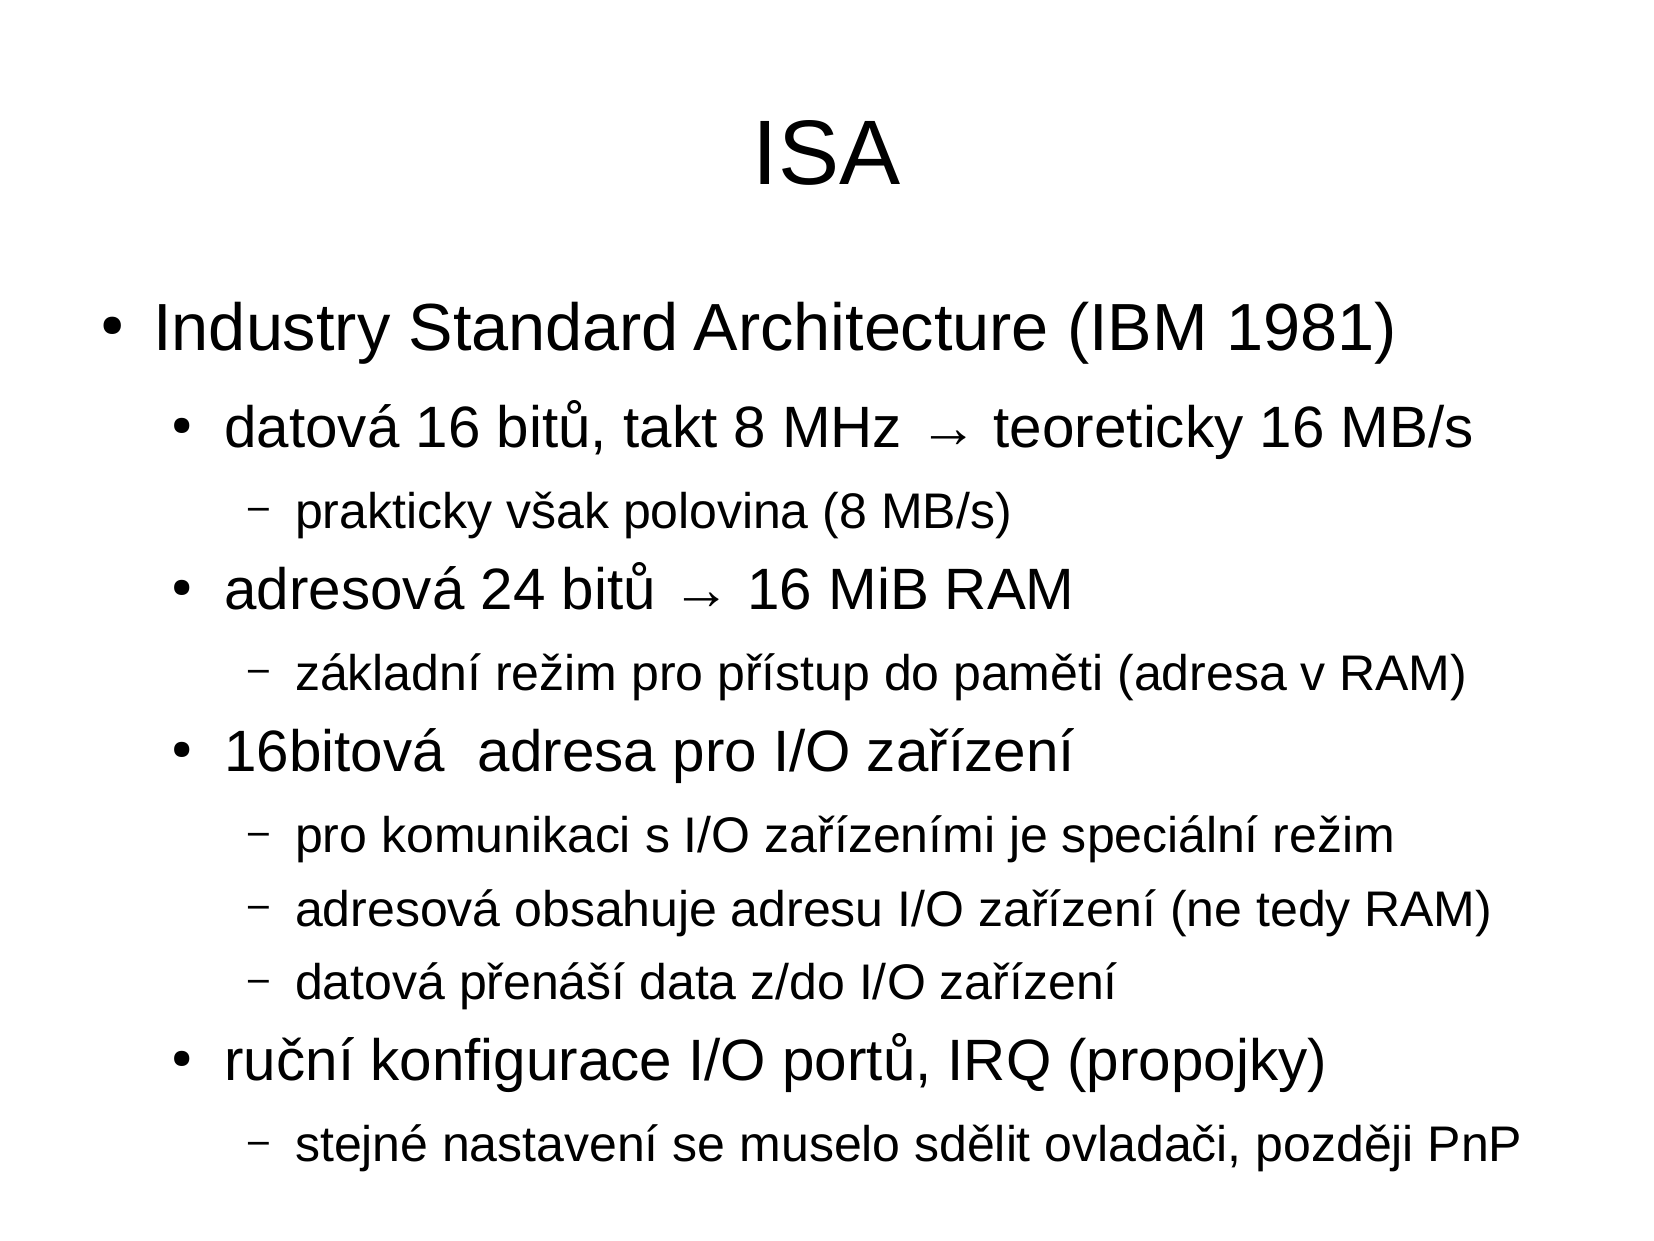

# ISA
Industry Standard Architecture (IBM 1981)
datová 16 bitů, takt 8 MHz → teoreticky 16 MB/s
prakticky však polovina (8 MB/s)
adresová 24 bitů → 16 MiB RAM
základní režim pro přístup do paměti (adresa v RAM)
16bitová adresa pro I/O zařízení
pro komunikaci s I/O zařízeními je speciální režim
adresová obsahuje adresu I/O zařízení (ne tedy RAM)
datová přenáší data z/do I/O zařízení
ruční konfigurace I/O portů, IRQ (propojky)
stejné nastavení se muselo sdělit ovladači, později PnP